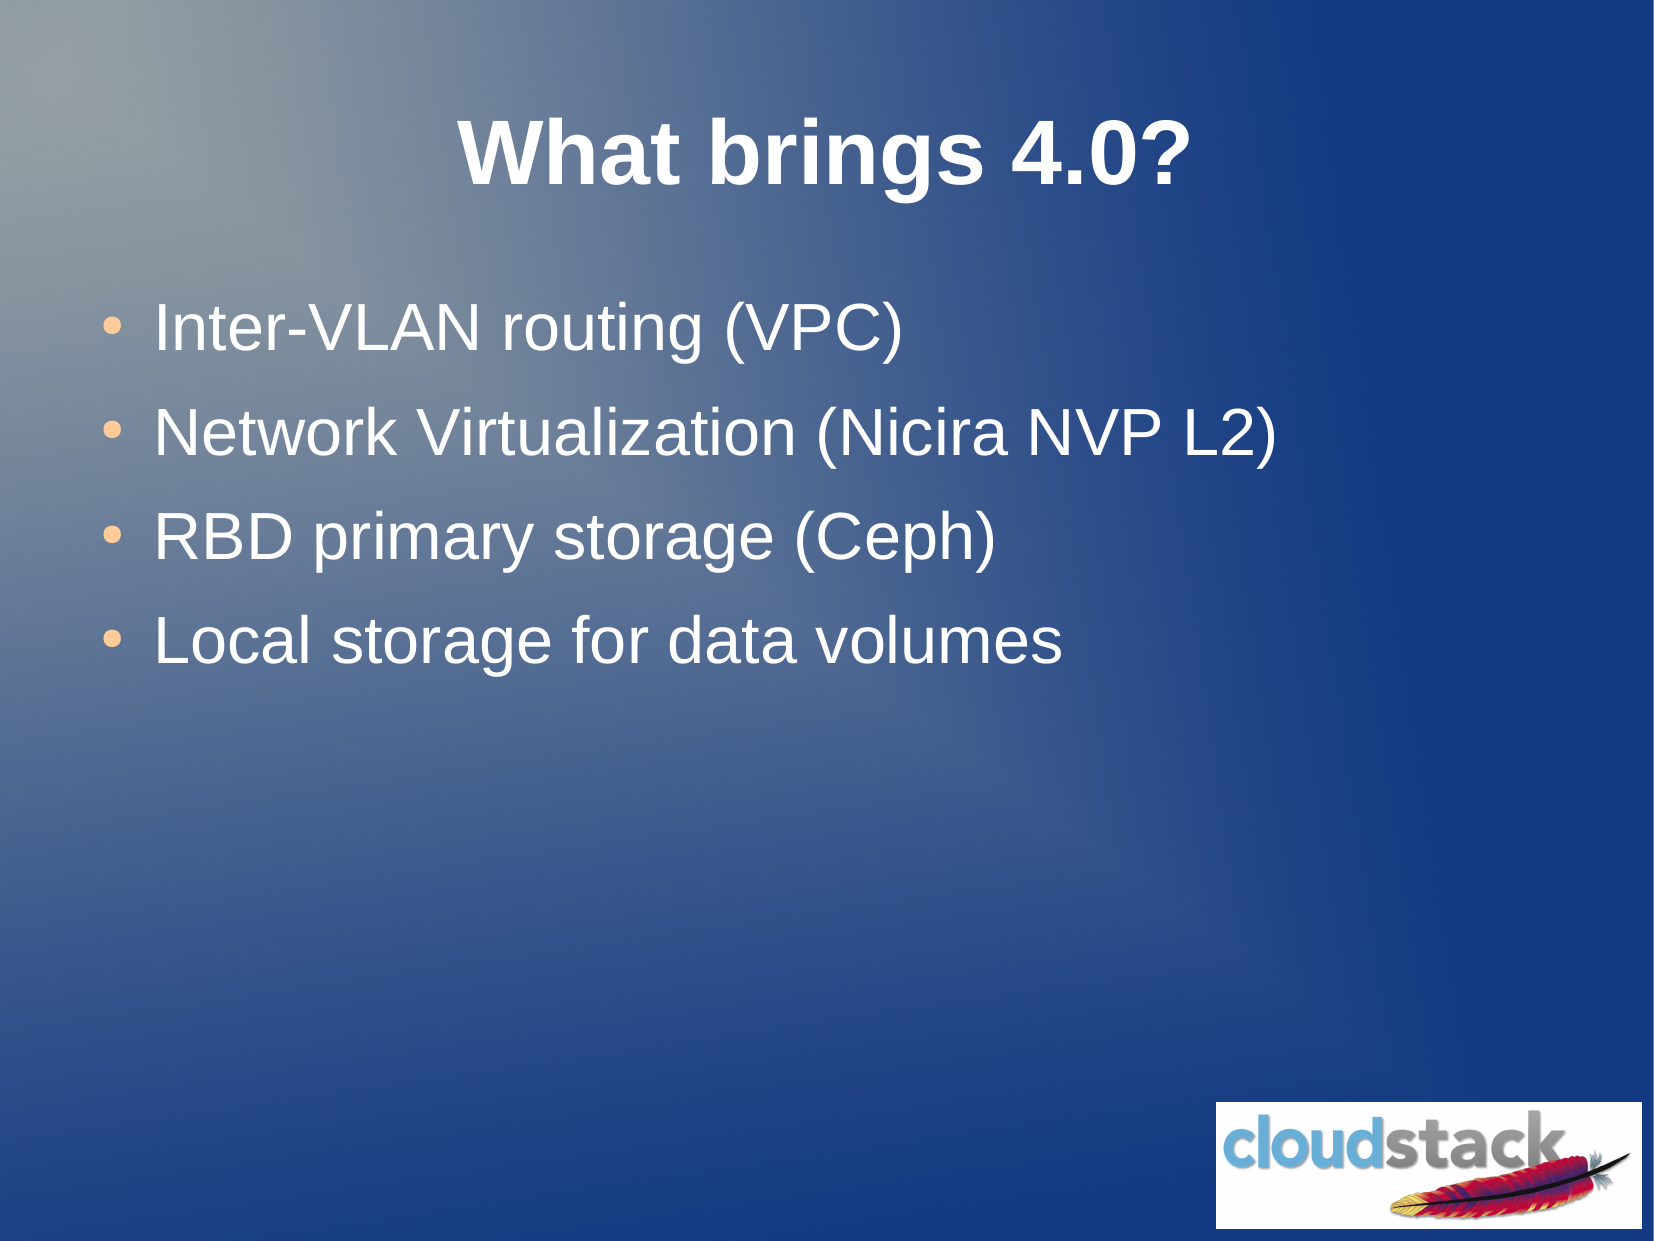

# What brings 4.0?
Inter-VLAN routing (VPC)
Network Virtualization (Nicira NVP L2)
RBD primary storage (Ceph)
Local storage for data volumes